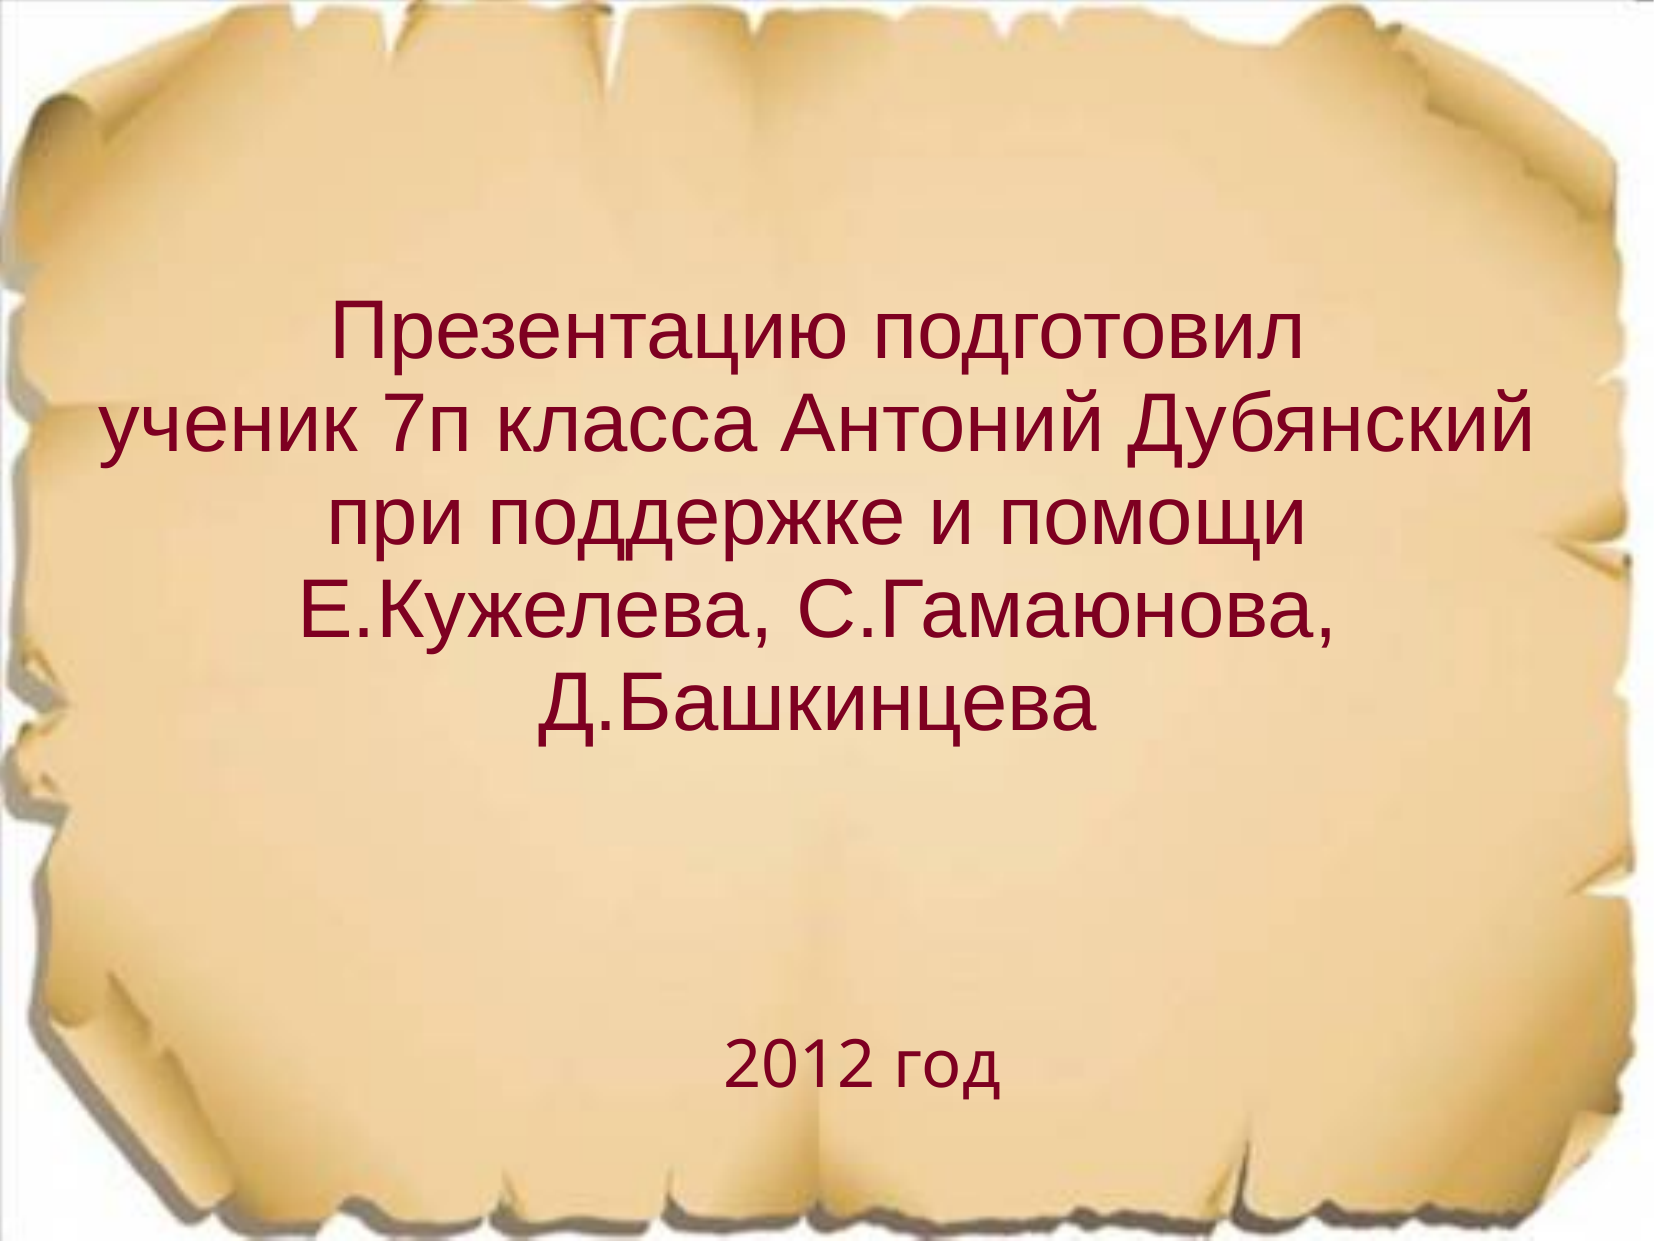

Презентацию подготовил
ученик 7п класса Антоний Дубянский при поддержке и помощи Е.Кужелева, С.Гамаюнова, Д.Башкинцева
# 2012 год